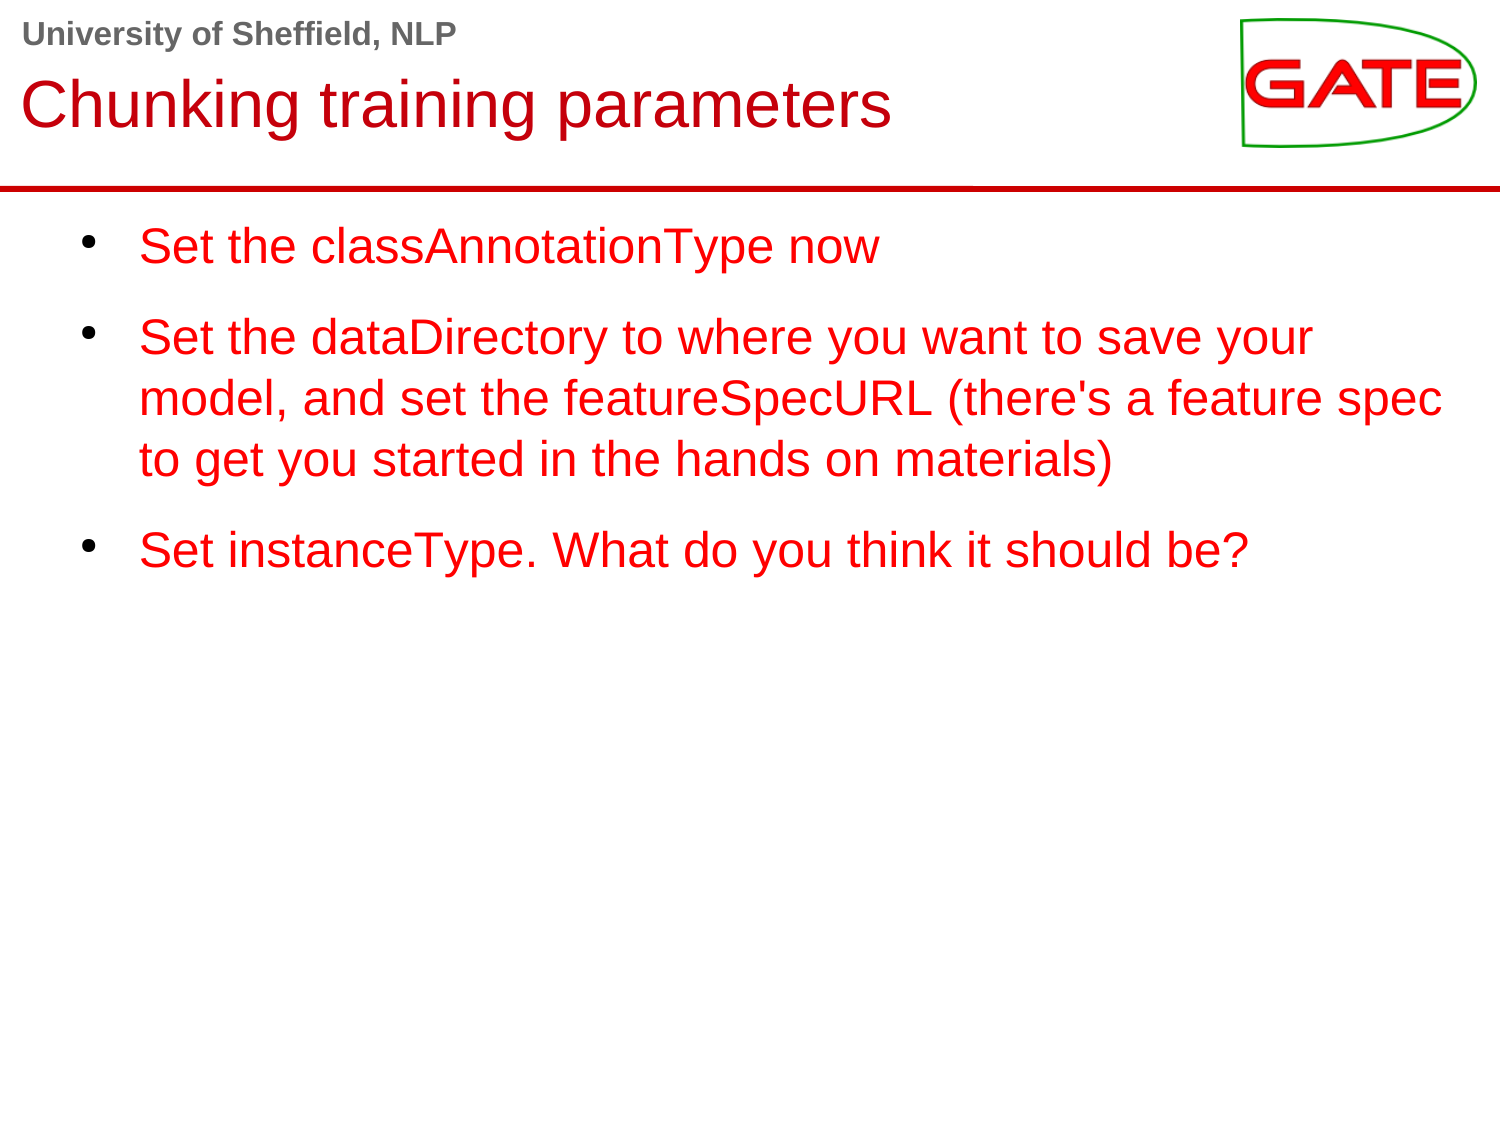

# Chunking training parameters
Set the classAnnotationType now
Set the dataDirectory to where you want to save your model, and set the featureSpecURL (there's a feature spec to get you started in the hands on materials)
Set instanceType. What do you think it should be?